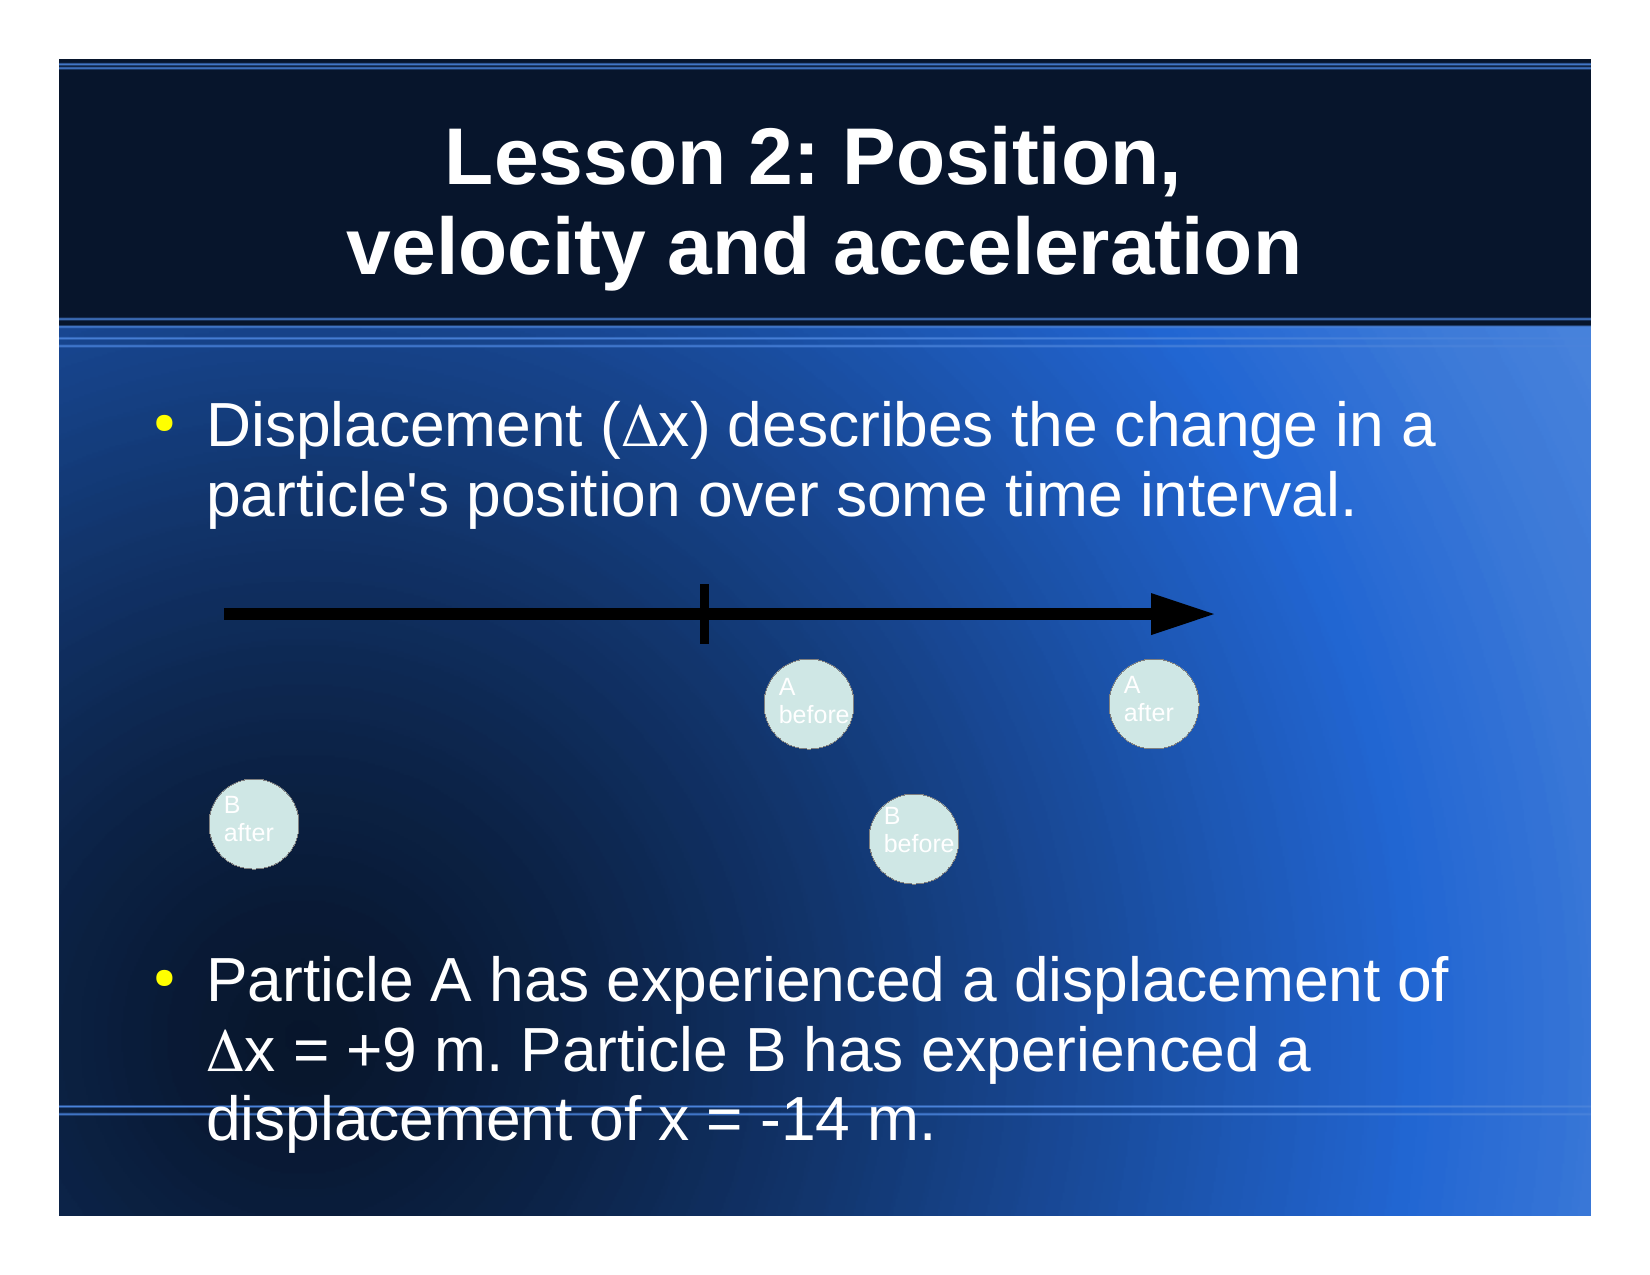

# Lesson 2: Position, velocity and acceleration
Displacement (Δx) describes the change in a particle's position over some time interval.
Particle A has experienced a displacement of Δx = +9 m. Particle B has experienced a displacement of x = -14 m.
A
after
A
before
B
after
B
before